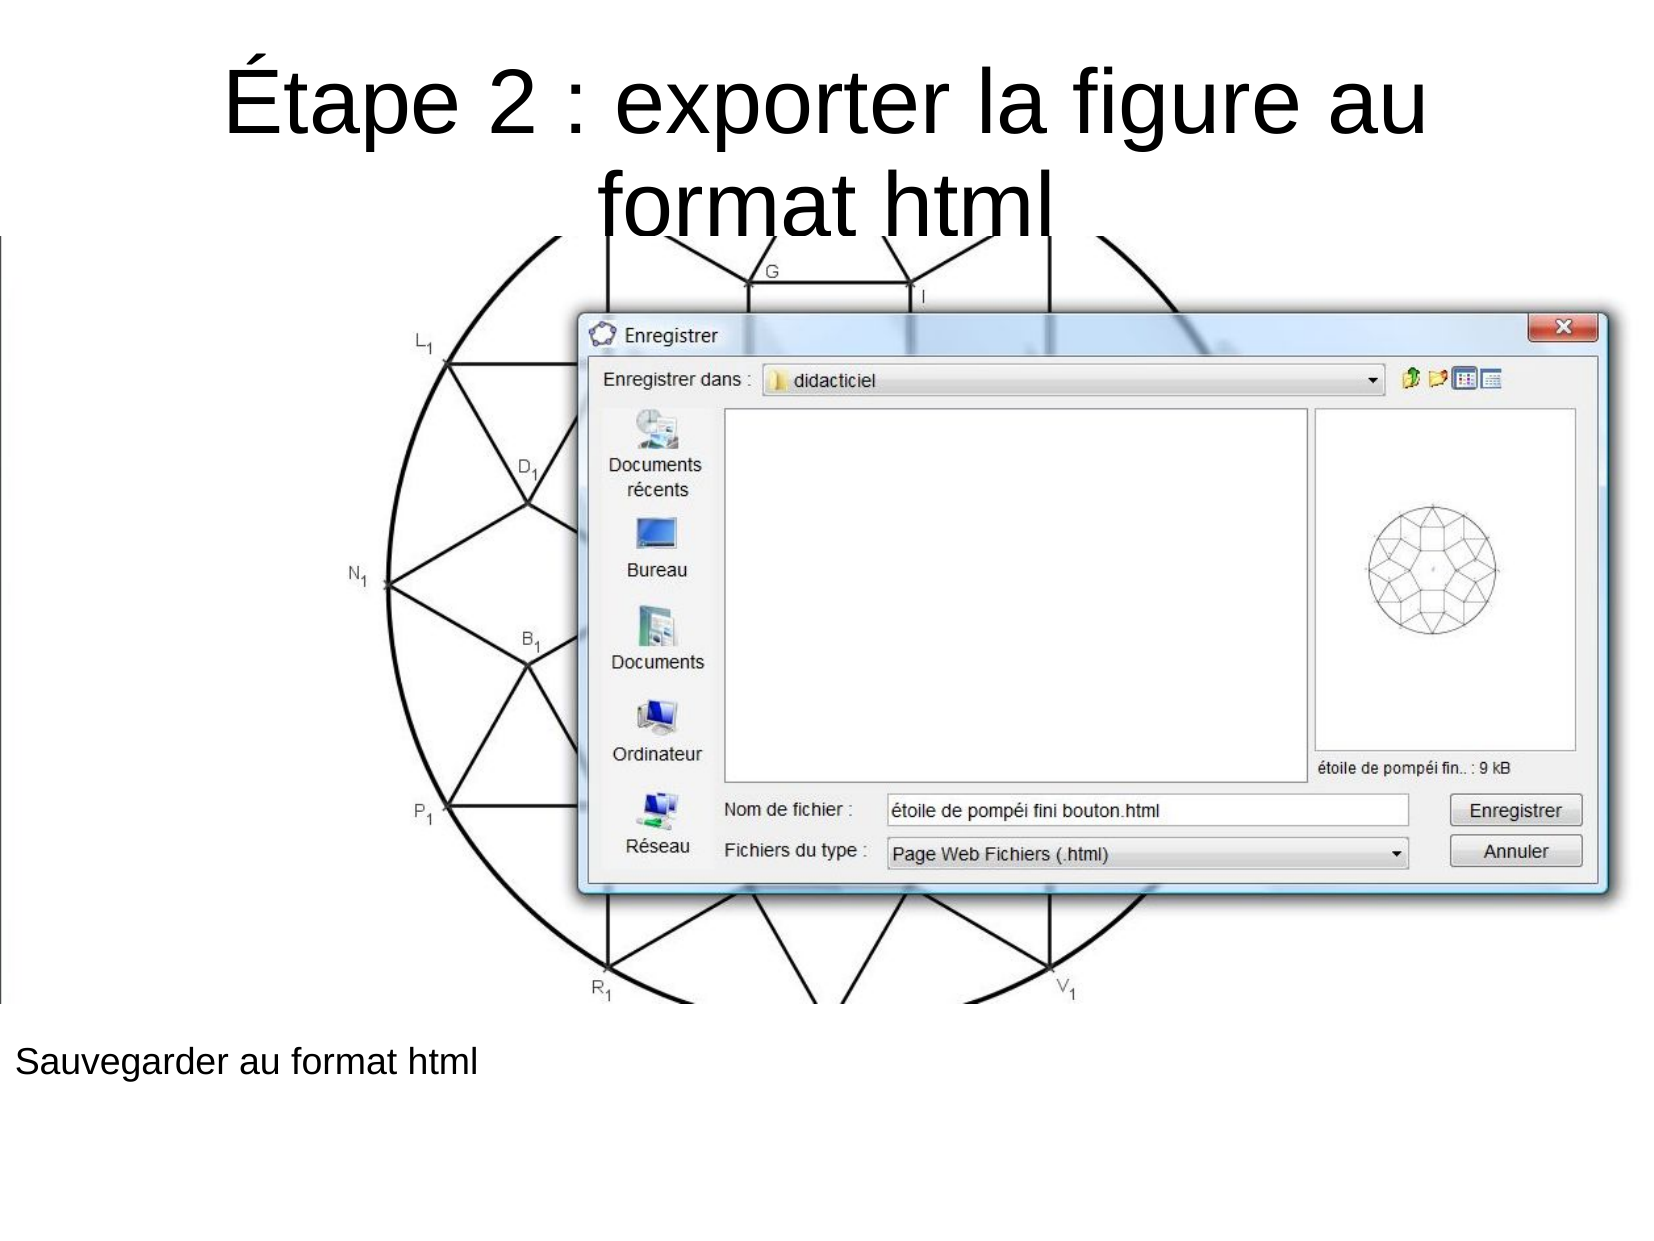

# Étape 2 : exporter la figure au format html
Sauvegarder au format html